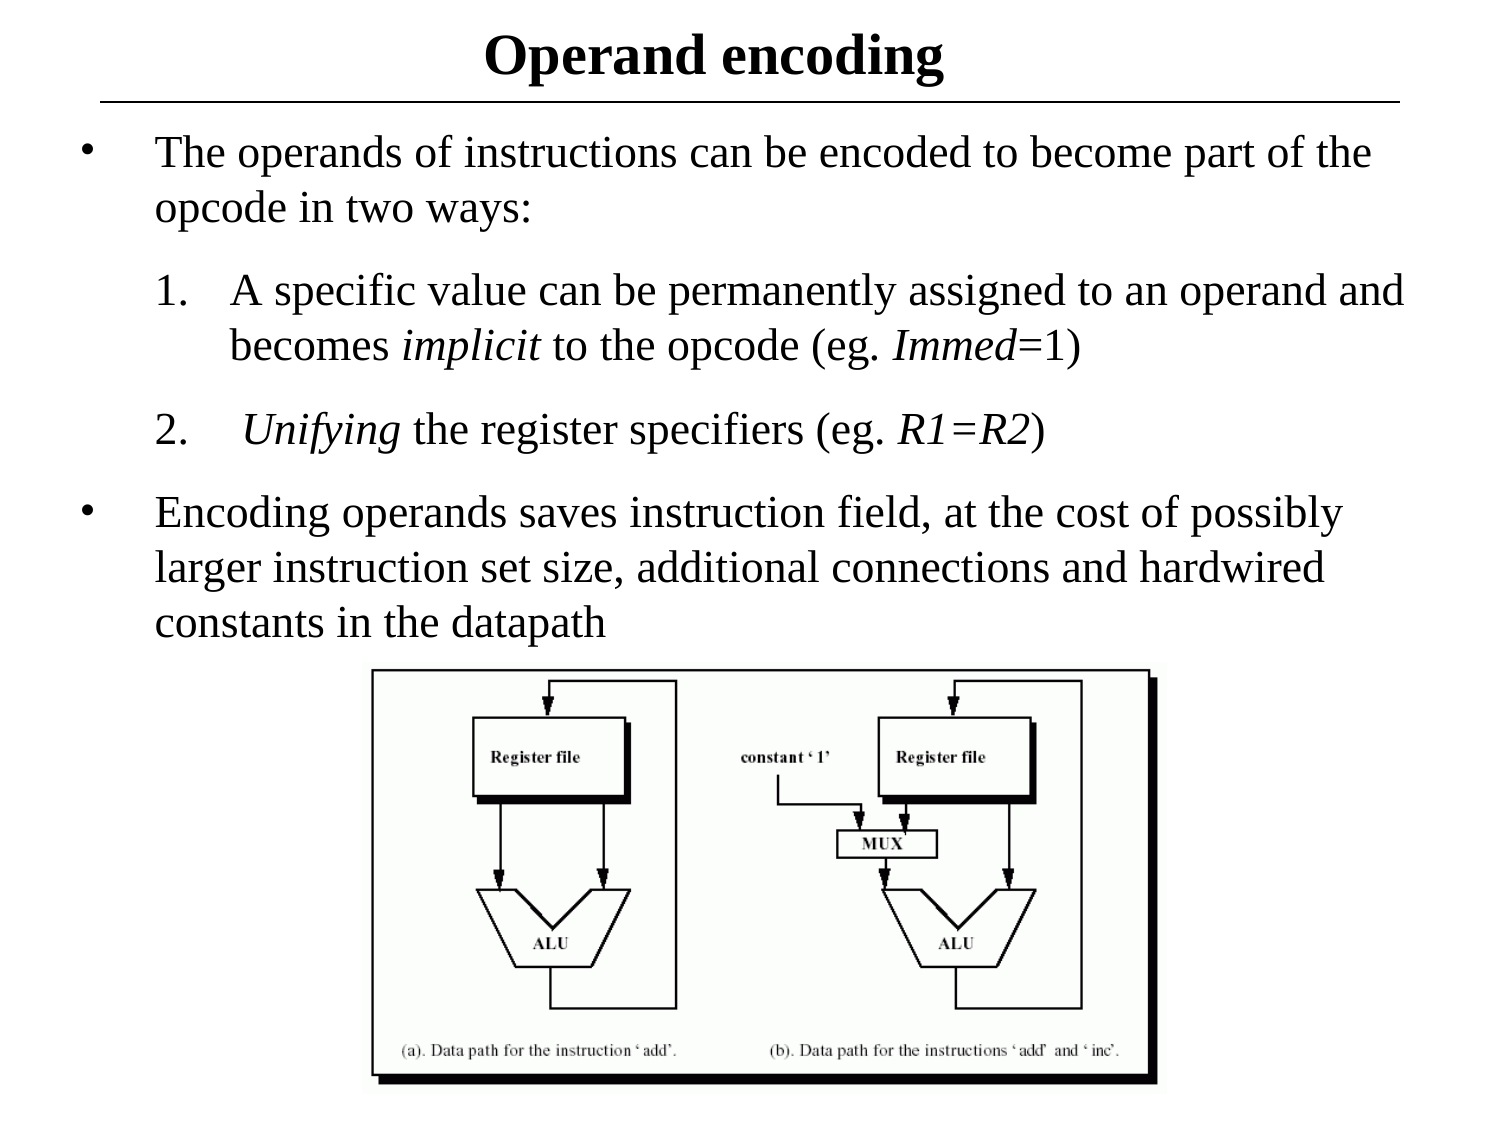

# Operand encoding
The operands of instructions can be encoded to become part of the opcode in two ways:
A specific value can be permanently assigned to an operand and becomes implicit to the opcode (eg. Immed=1)
 Unifying the register specifiers (eg. R1=R2)
Encoding operands saves instruction field, at the cost of possibly larger instruction set size, additional connections and hardwired constants in the datapath